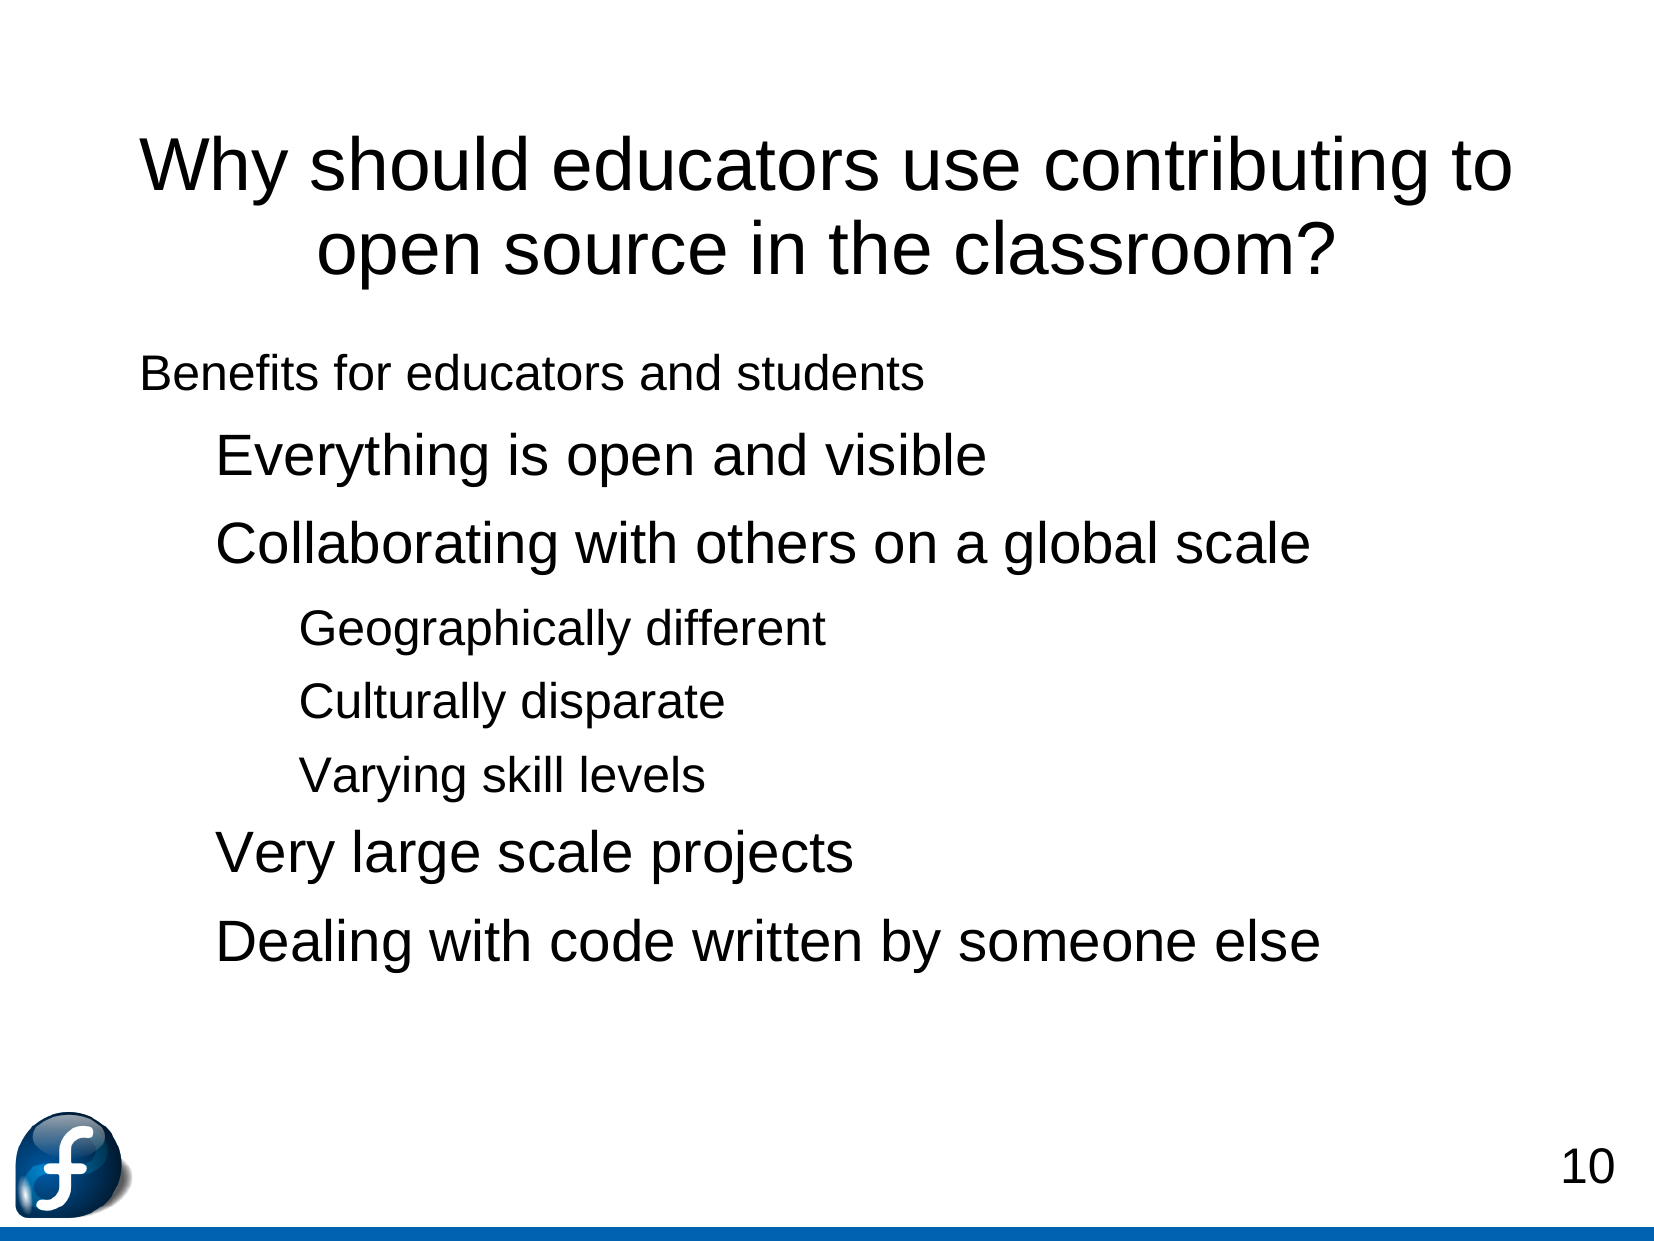

# Why should educators use contributing to open source in the classroom?
Benefits for educators and students
Everything is open and visible
Collaborating with others on a global scale
Geographically different
Culturally disparate
Varying skill levels
Very large scale projects
Dealing with code written by someone else